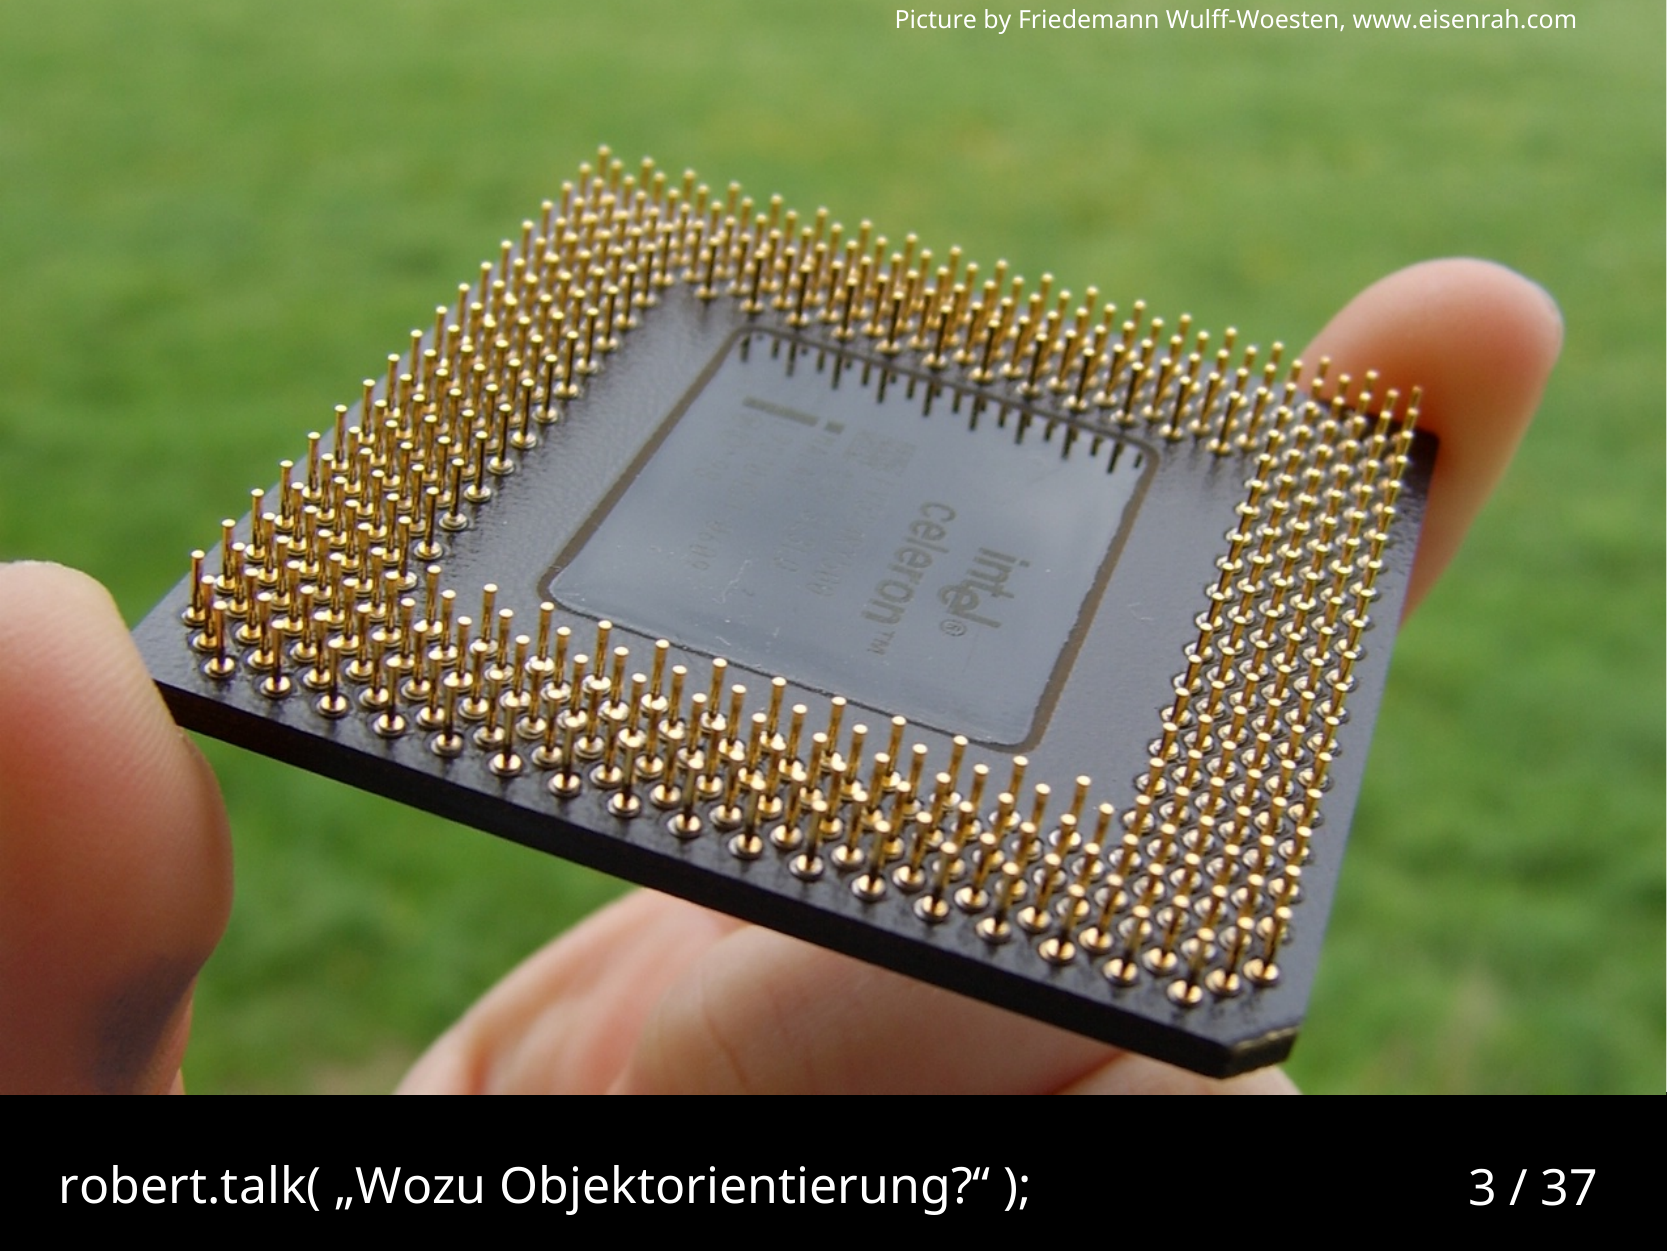

Picture by Friedemann Wulff-Woesten, www.eisenrah.com
robert.talk( „Wozu Objektorientierung?“ );
3